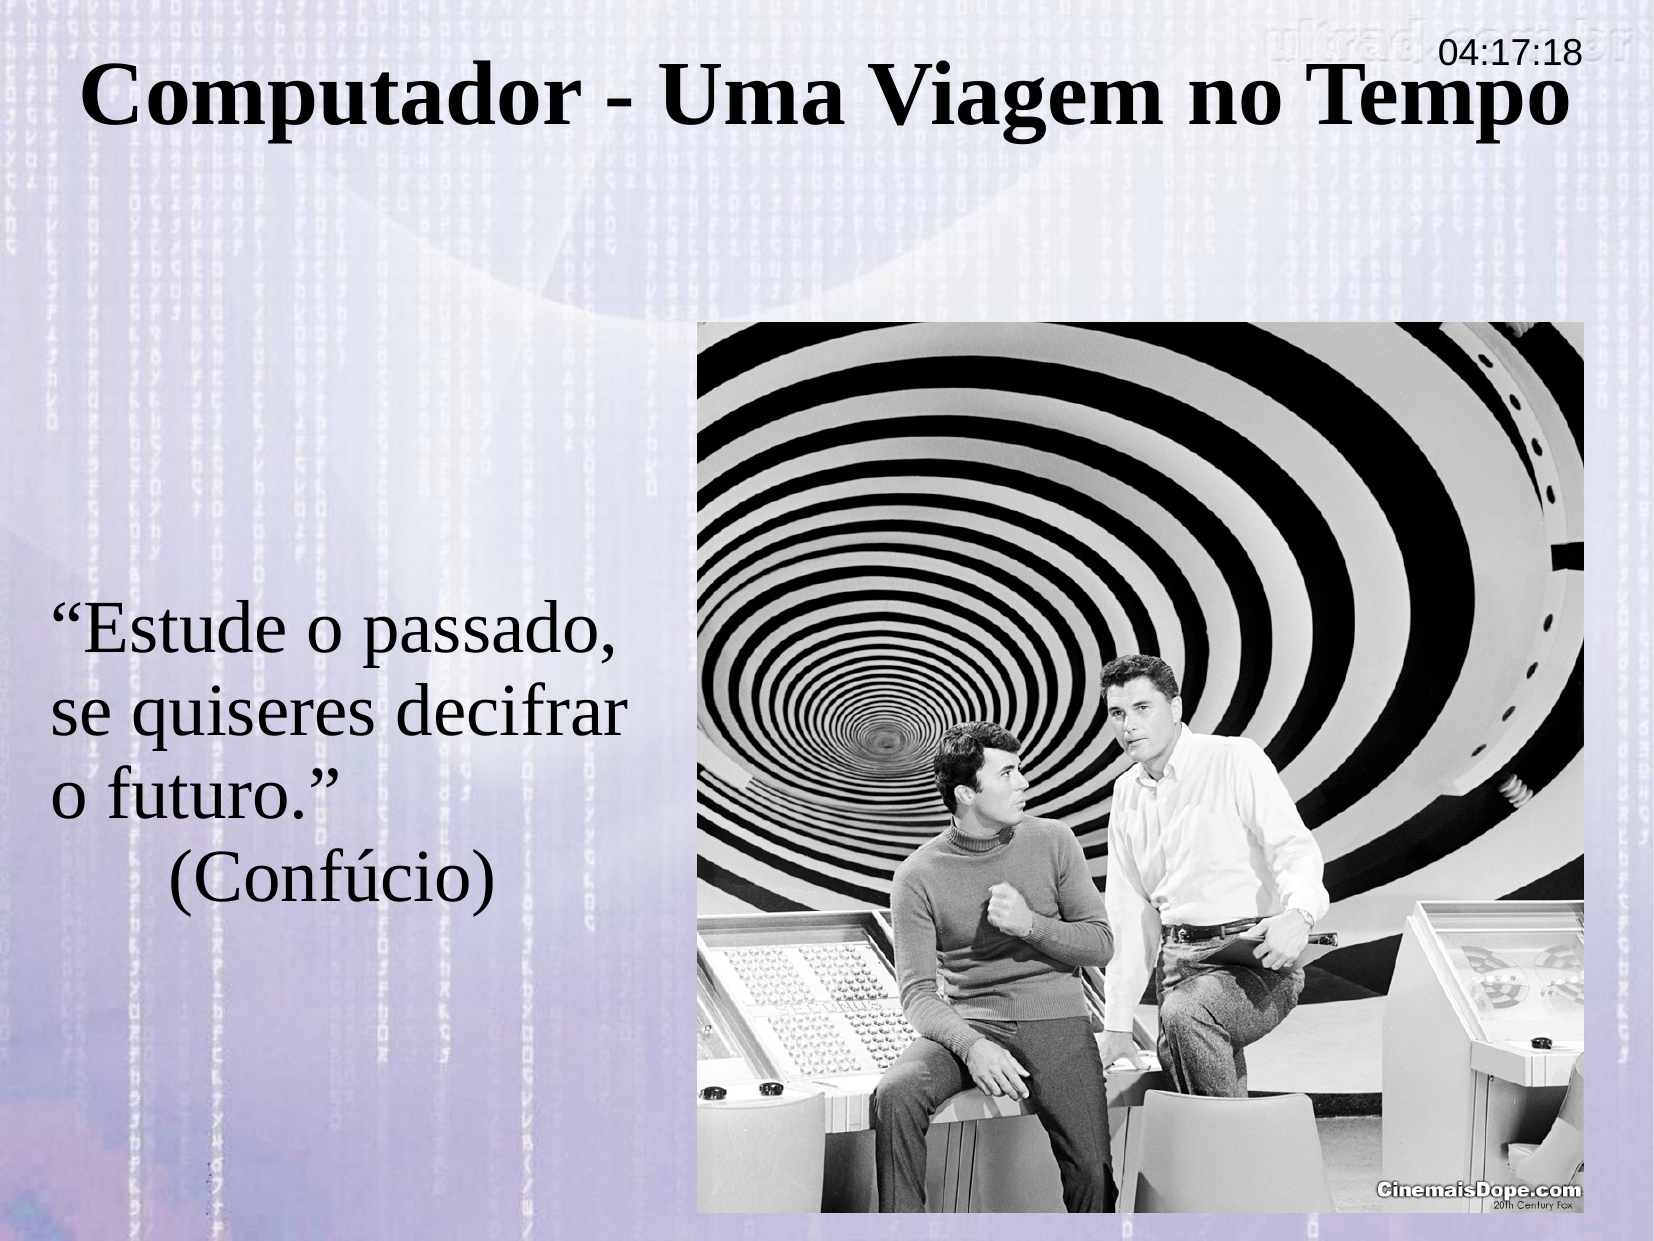

03:10:26
Computador - Uma Viagem no Tempo
“Estude o passado, se quiseres decifrar o futuro.”
(Confúcio)